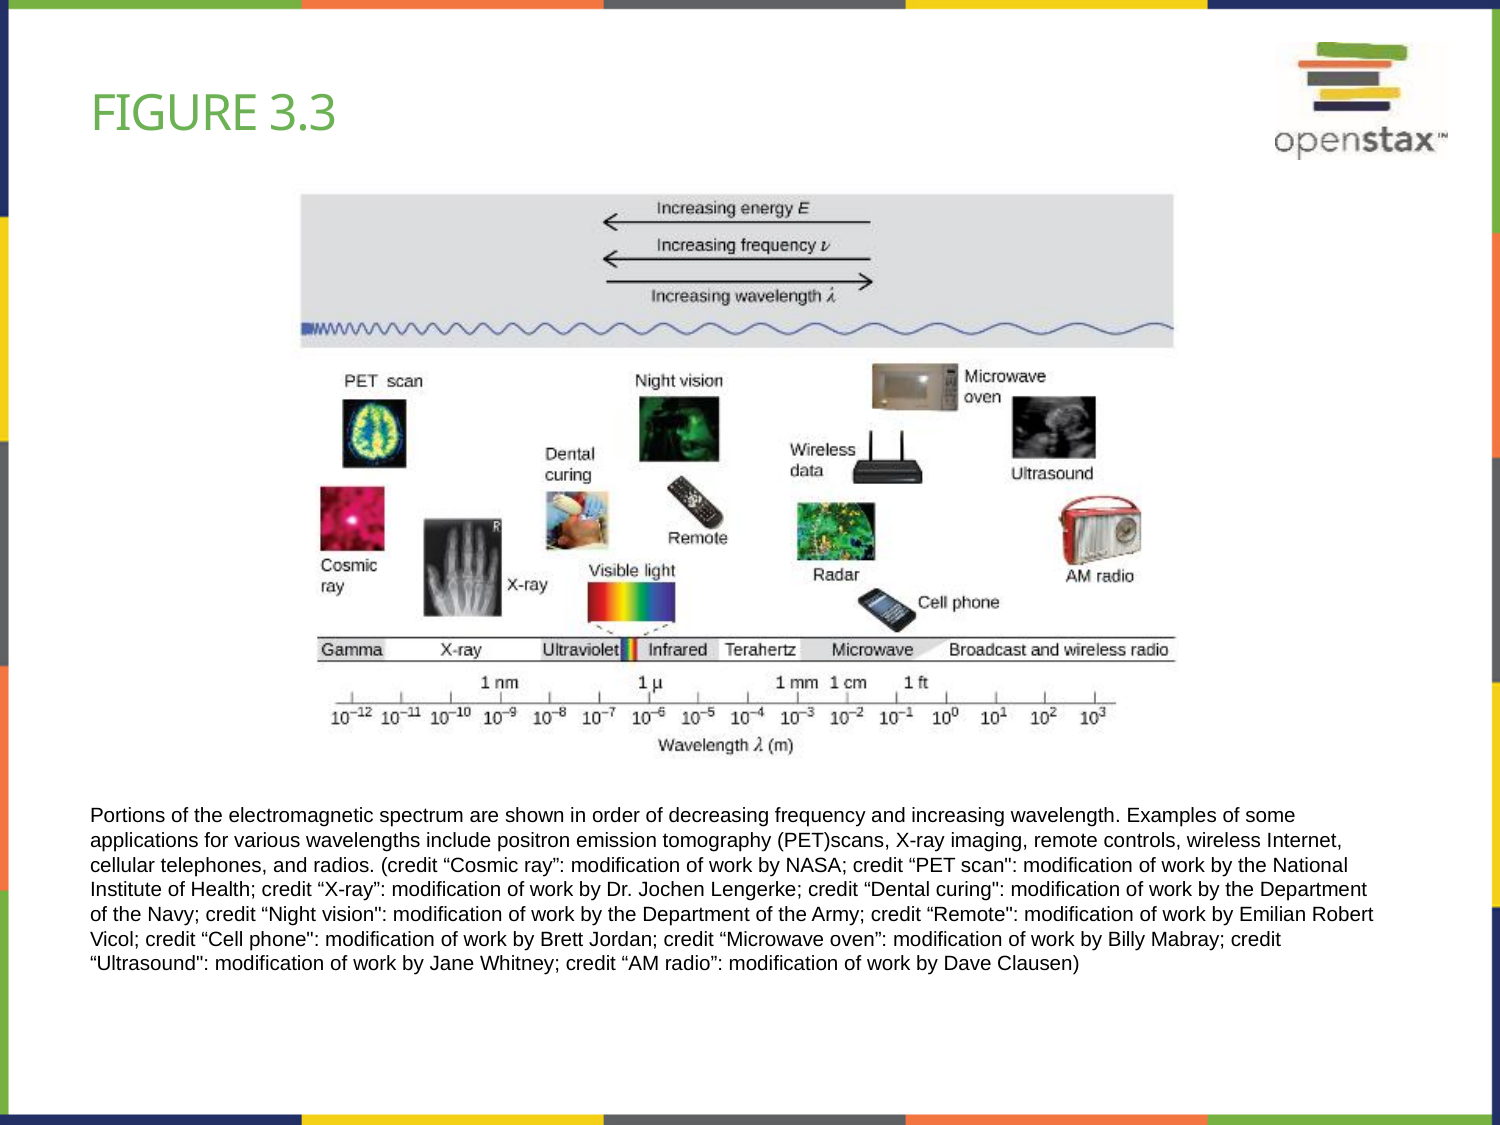

# Figure 3.3
Portions of the electromagnetic spectrum are shown in order of decreasing frequency and increasing wavelength. Examples of some applications for various wavelengths include positron emission tomography (PET)scans, X-ray imaging, remote controls, wireless Internet, cellular telephones, and radios. (credit “Cosmic ray”: modification of work by NASA; credit “PET scan": modification of work by the National Institute of Health; credit “X-ray”: modification of work by Dr. Jochen Lengerke; credit “Dental curing": modification of work by the Department of the Navy; credit “Night vision": modification of work by the Department of the Army; credit “Remote": modification of work by Emilian Robert Vicol; credit “Cell phone": modification of work by Brett Jordan; credit “Microwave oven”: modification of work by Billy Mabray; credit “Ultrasound": modification of work by Jane Whitney; credit “AM radio”: modification of work by Dave Clausen)